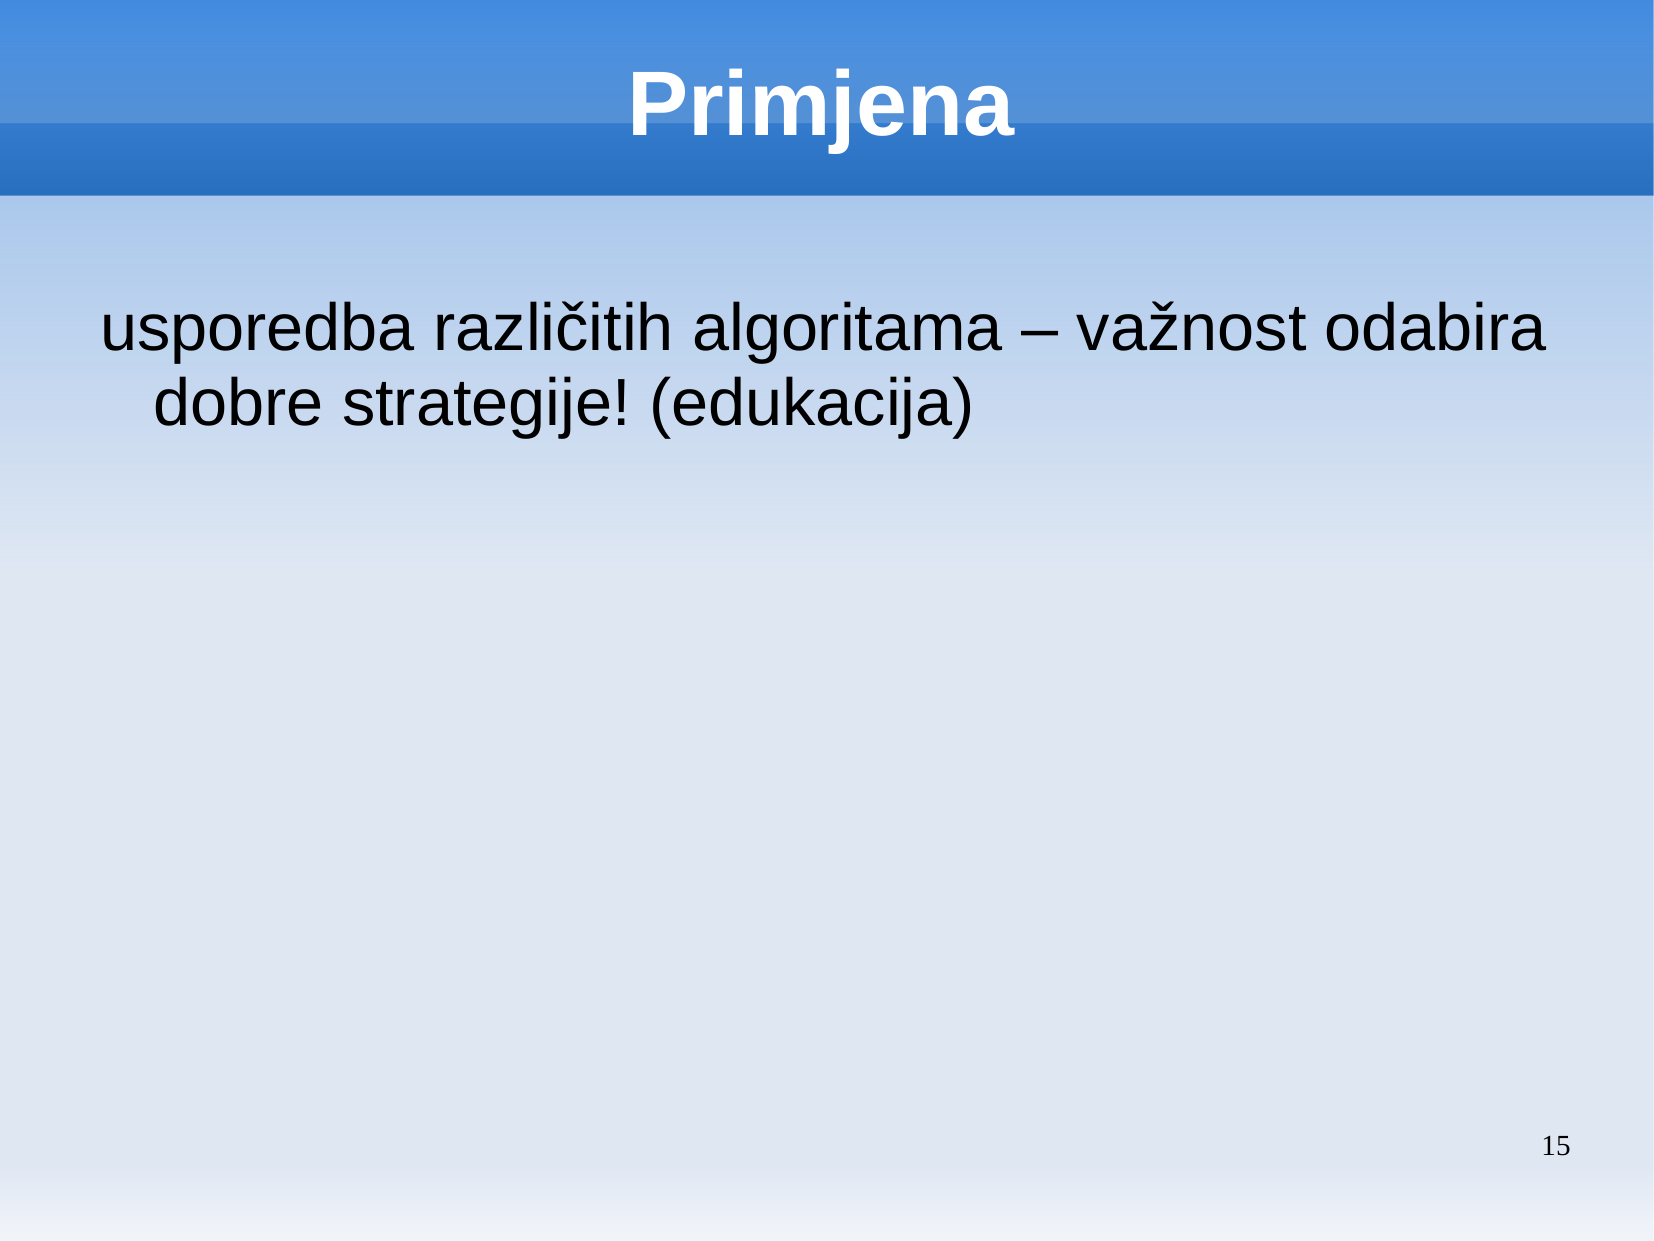

# Primjena
usporedba različitih algoritama – važnost odabira dobre strategije! (edukacija)
15